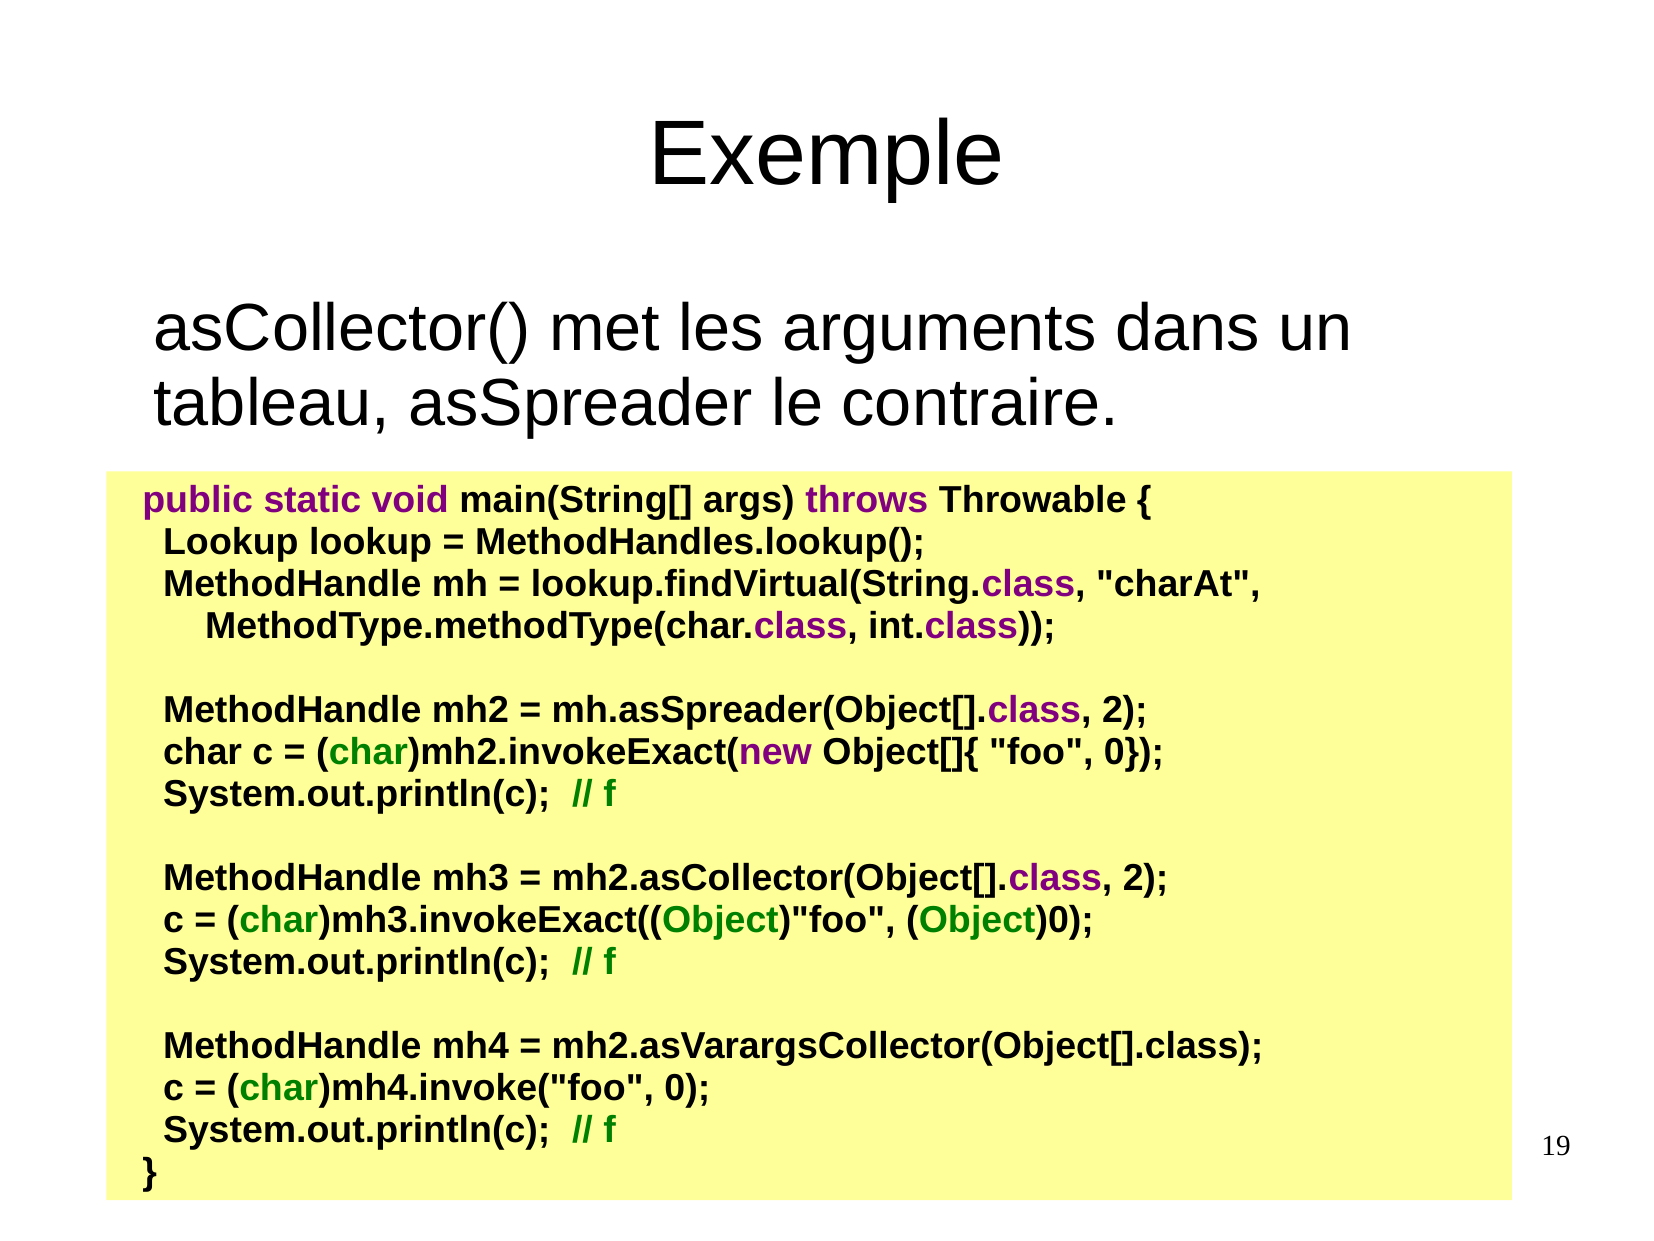

# Exemple
asCollector() met les arguments dans un tableau, asSpreader le contraire.
 public static void main(String[] args) throws Throwable {
 Lookup lookup = MethodHandles.lookup();
 MethodHandle mh = lookup.findVirtual(String.class, "charAt",
 MethodType.methodType(char.class, int.class));
 MethodHandle mh2 = mh.asSpreader(Object[].class, 2);
 char c = (char)mh2.invokeExact(new Object[]{ "foo", 0});
 System.out.println(c); // f
 MethodHandle mh3 = mh2.asCollector(Object[].class, 2);
 c = (char)mh3.invokeExact((Object)"foo", (Object)0);
 System.out.println(c); // f
 MethodHandle mh4 = mh2.asVarargsCollector(Object[].class);
 c = (char)mh4.invoke("foo", 0);
 System.out.println(c); // f
 }
19